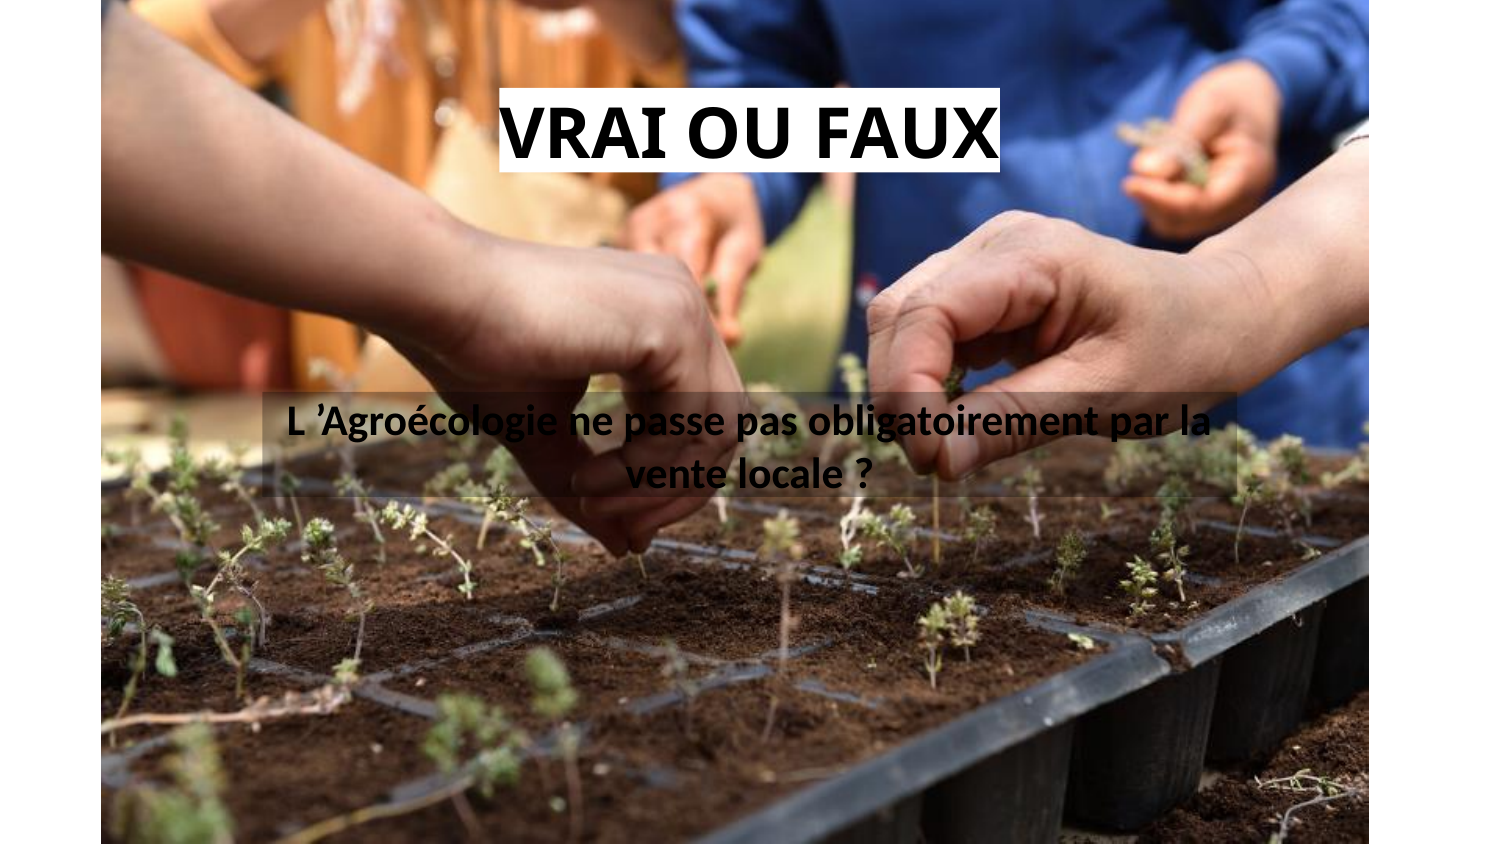

VRAI OU FAUX
L ’Agroécologie ne passe pas obligatoirement par la vente locale ?